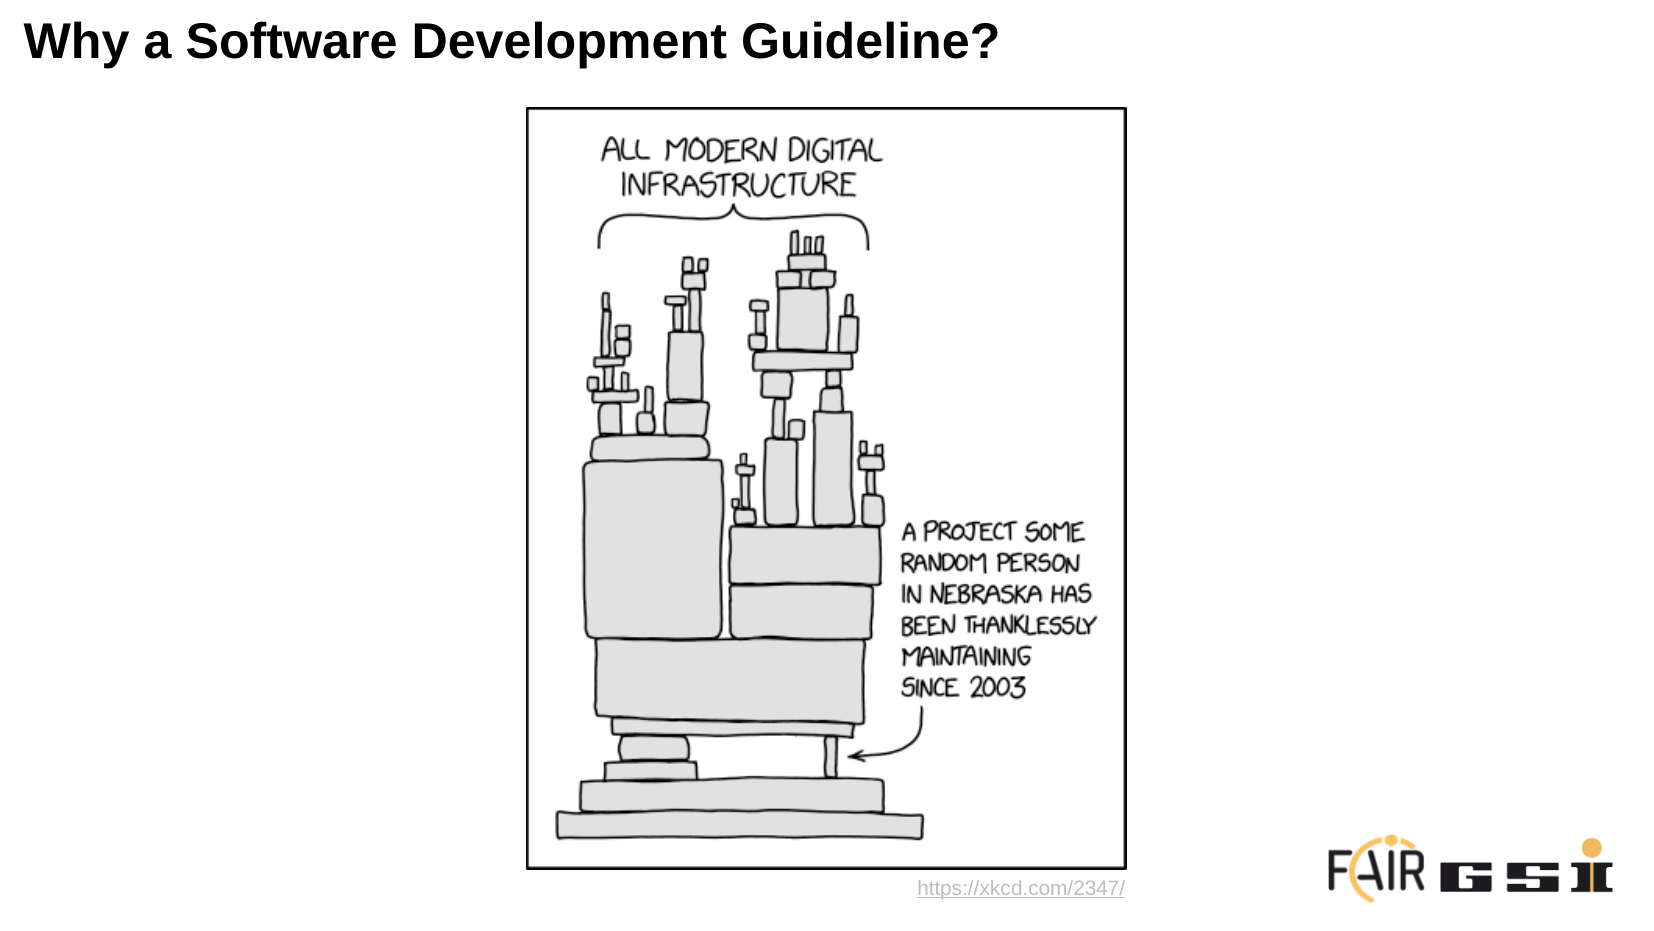

# Why a Software Development Guideline?
https://xkcd.com/2347/